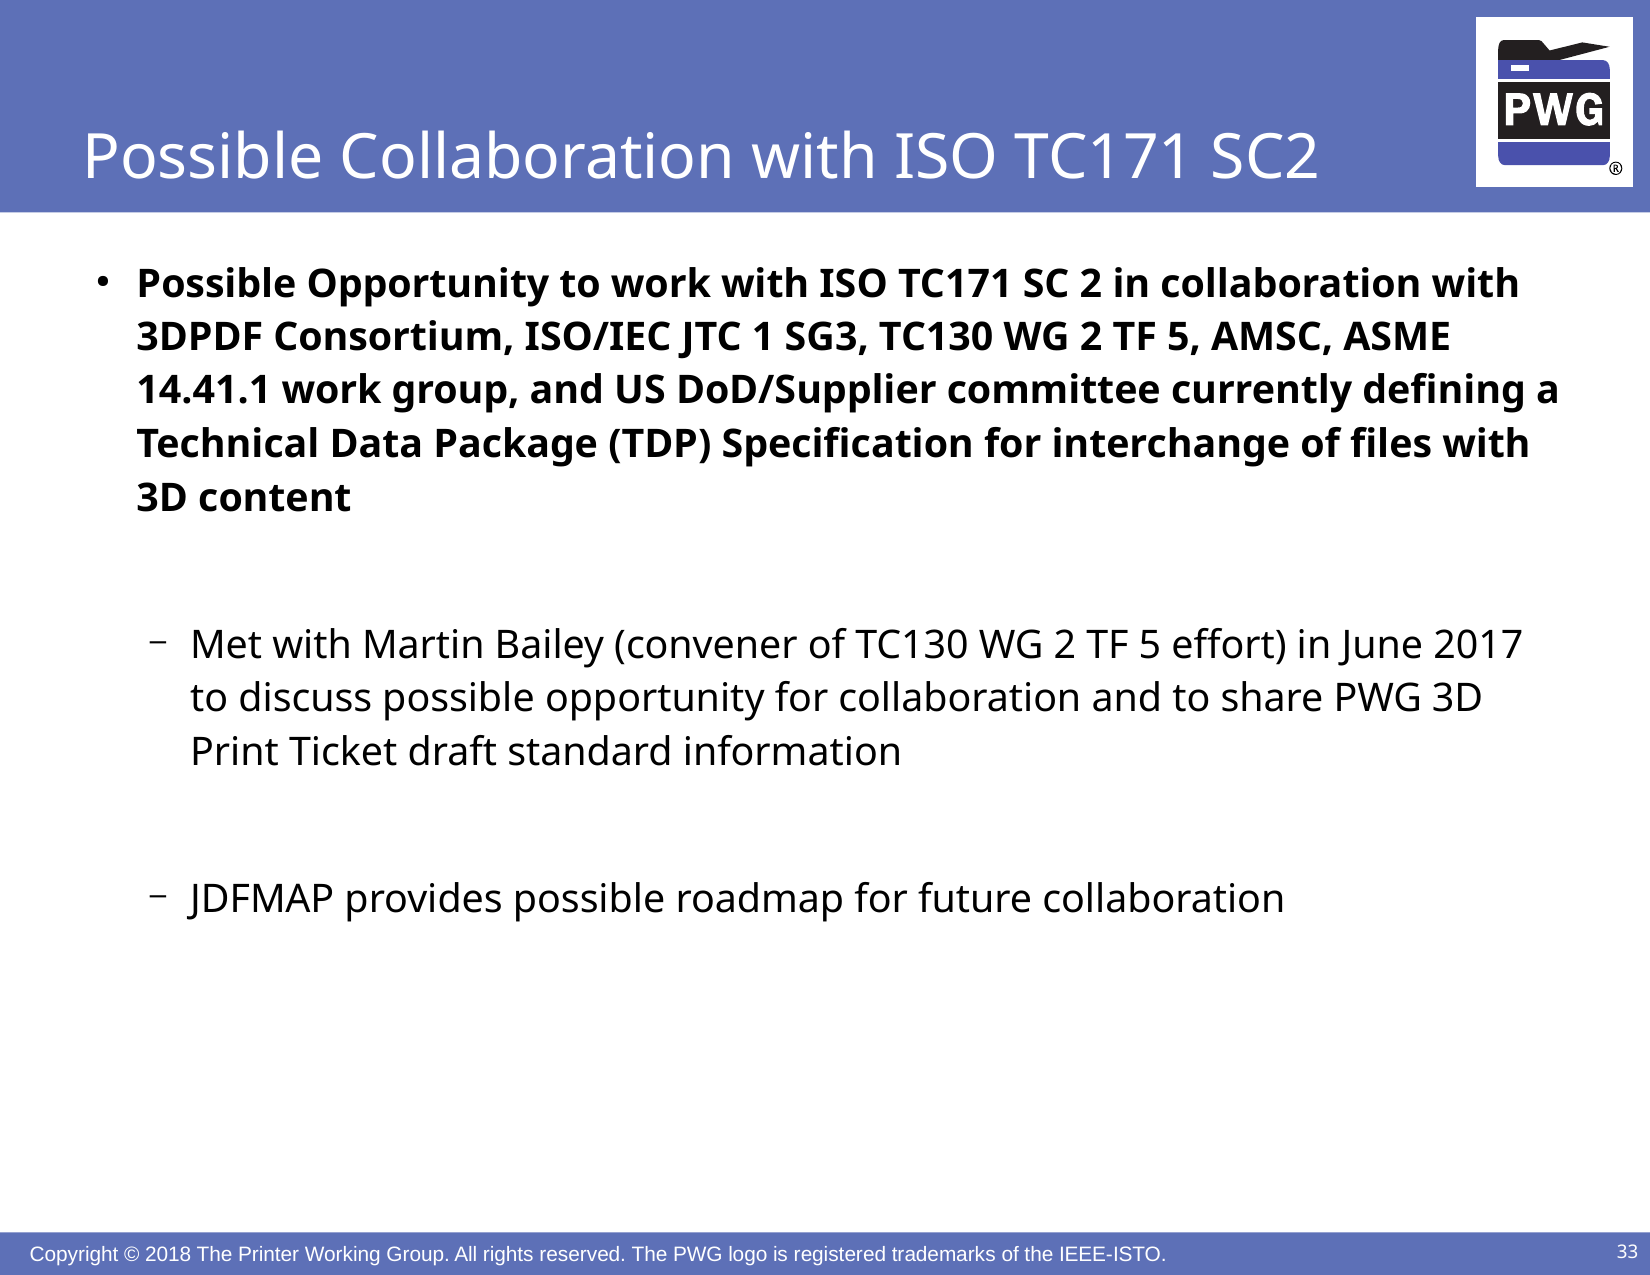

# Possible Collaboration with ISO TC171 SC2
Possible Opportunity to work with ISO TC171 SC 2 in collaboration with 3DPDF Consortium, ISO/IEC JTC 1 SG3, TC130 WG 2 TF 5, AMSC, ASME 14.41.1 work group, and US DoD/Supplier committee currently defining a Technical Data Package (TDP) Specification for interchange of files with 3D content
Met with Martin Bailey (convener of TC130 WG 2 TF 5 effort) in June 2017 to discuss possible opportunity for collaboration and to share PWG 3D Print Ticket draft standard information
JDFMAP provides possible roadmap for future collaboration